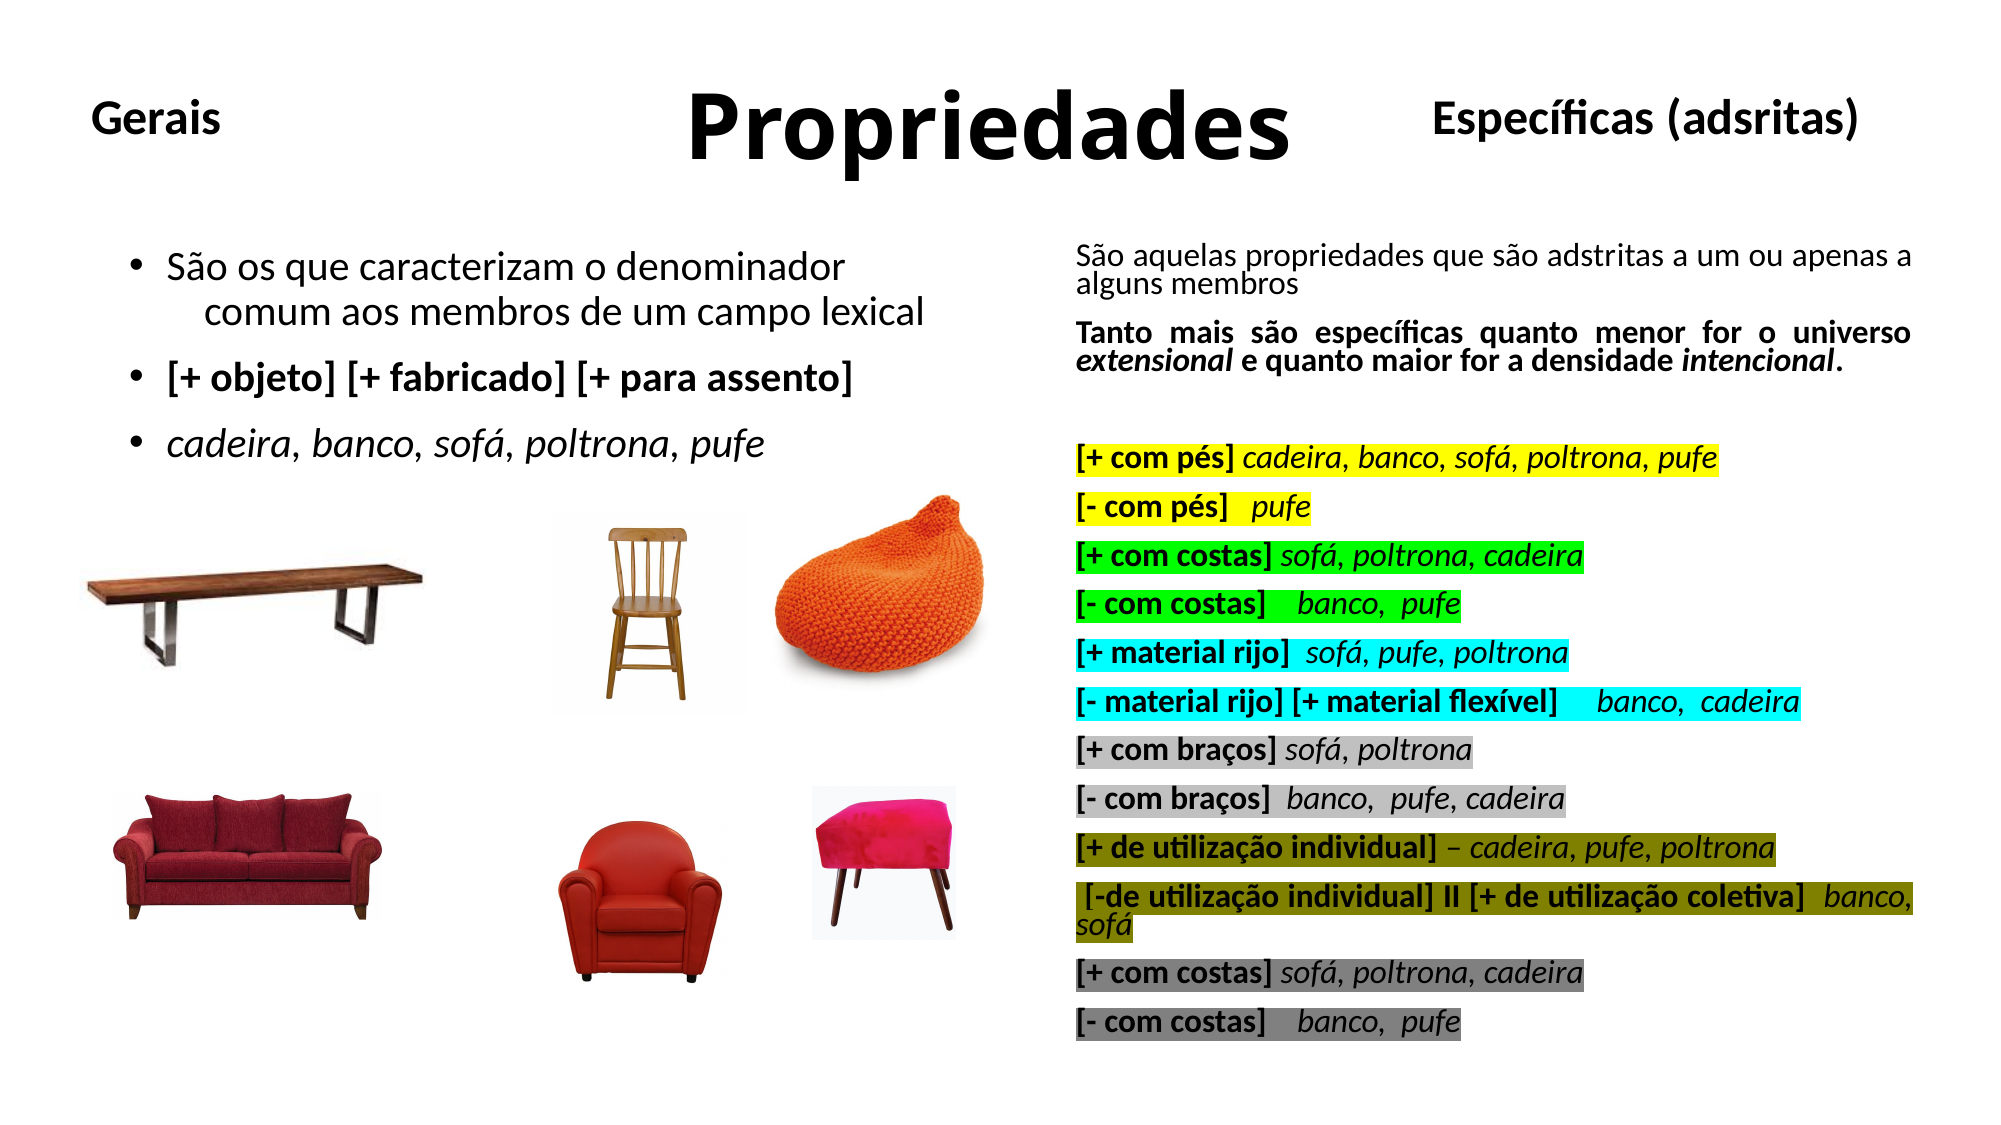

# Propriedades
Específicas (adsritas)
Gerais
São os que caracterizam o denominador comum aos membros de um campo lexical
[+ objeto] [+ fabricado] [+ para assento]
cadeira, banco, sofá, poltrona, pufe
São aquelas propriedades que são adstritas a um ou apenas a alguns membros
Tanto mais são específicas quanto menor for o universo extensional e quanto maior for a densidade intencional.
[+ com pés] cadeira, banco, sofá, poltrona, pufe
[- com pés] pufe
[+ com costas] sofá, poltrona, cadeira
[- com costas] banco, pufe
[+ material rijo] sofá, pufe, poltrona
[- material rijo] [+ material flexível] banco, cadeira
[+ com braços] sofá, poltrona
[- com braços] banco, pufe, cadeira
[+ de utilização individual] – cadeira, pufe, poltrona
 [-de utilização individual] II [+ de utilização coletiva] banco, sofá
[+ com costas] sofá, poltrona, cadeira
[- com costas] banco, pufe